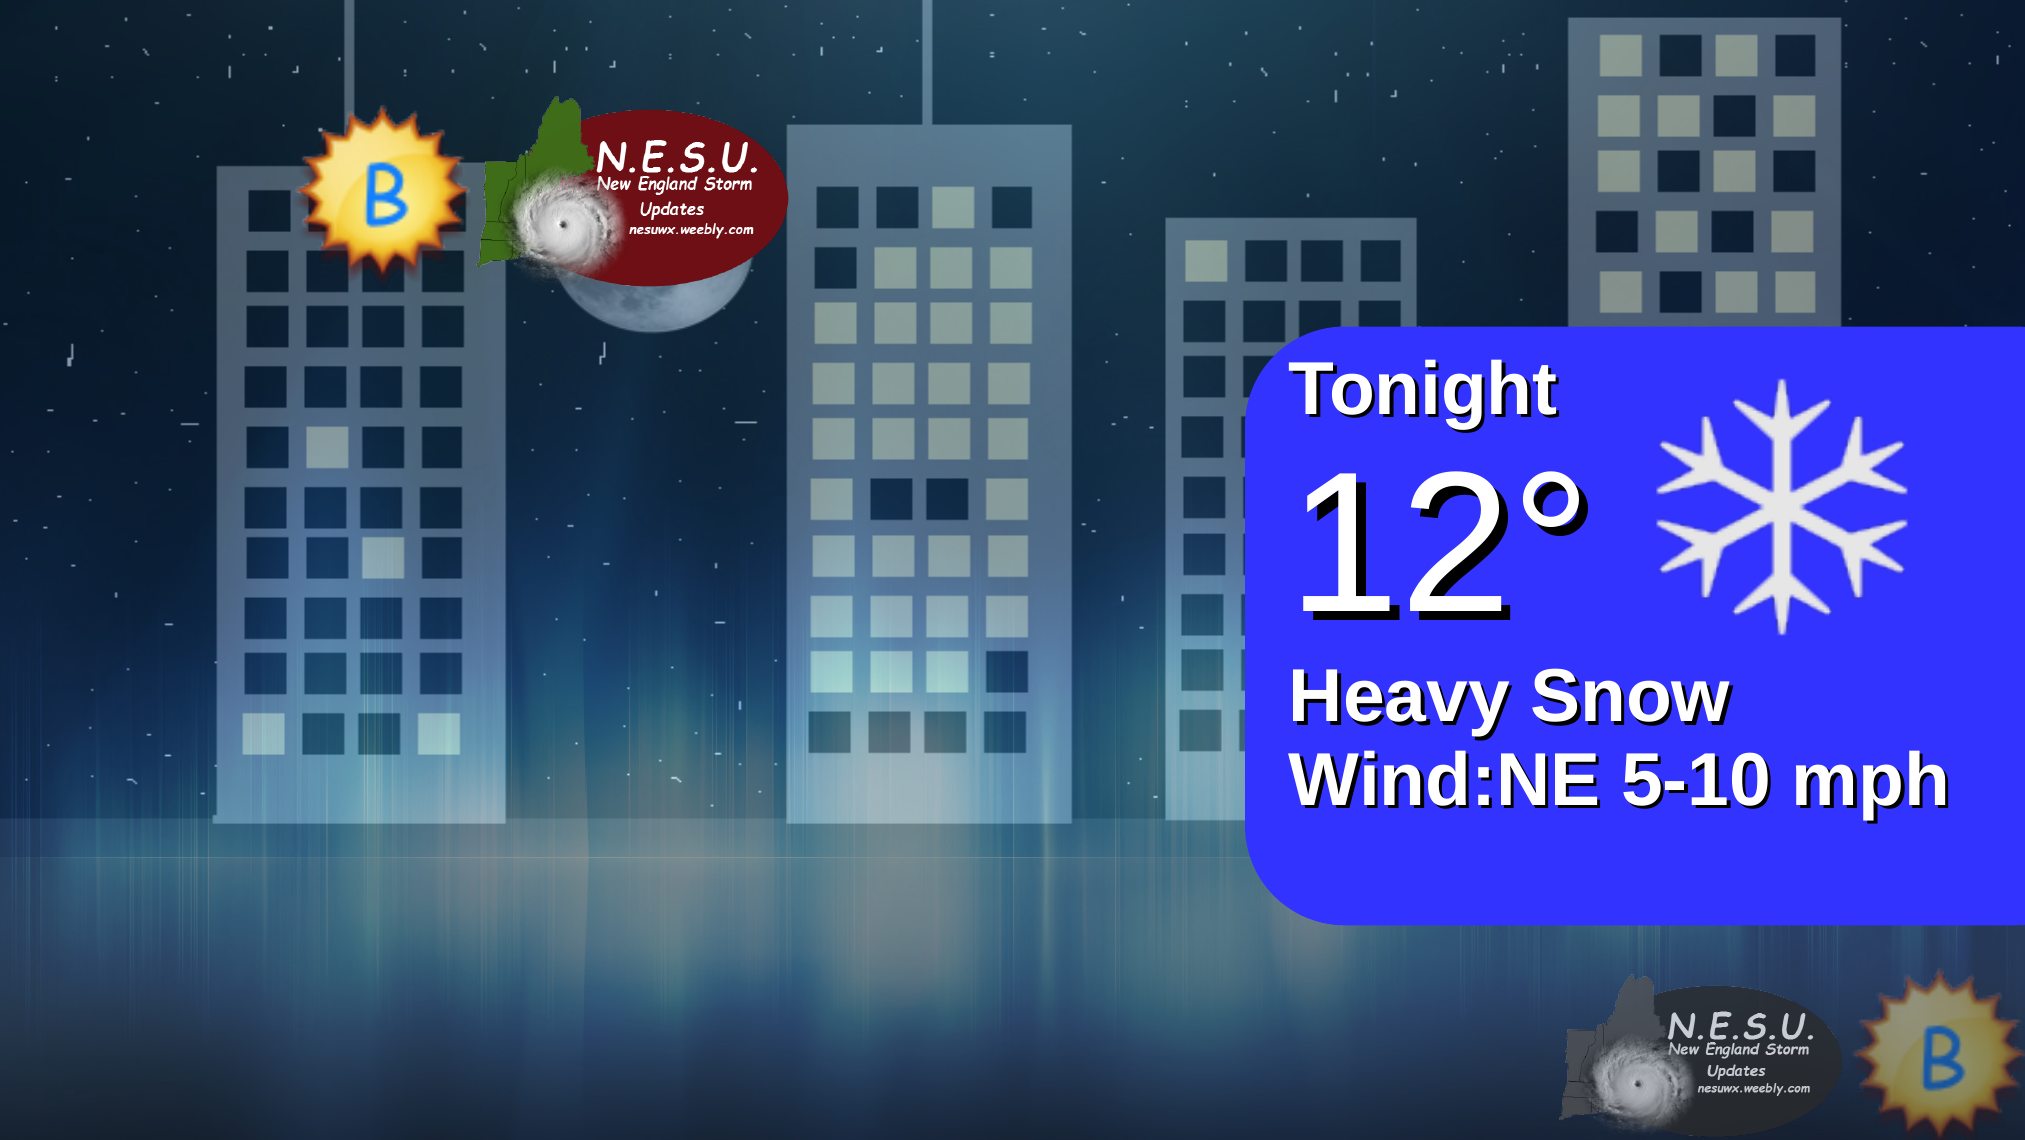

Tonight
12°
Heavy Snow
Wind:NE 5-10 mph